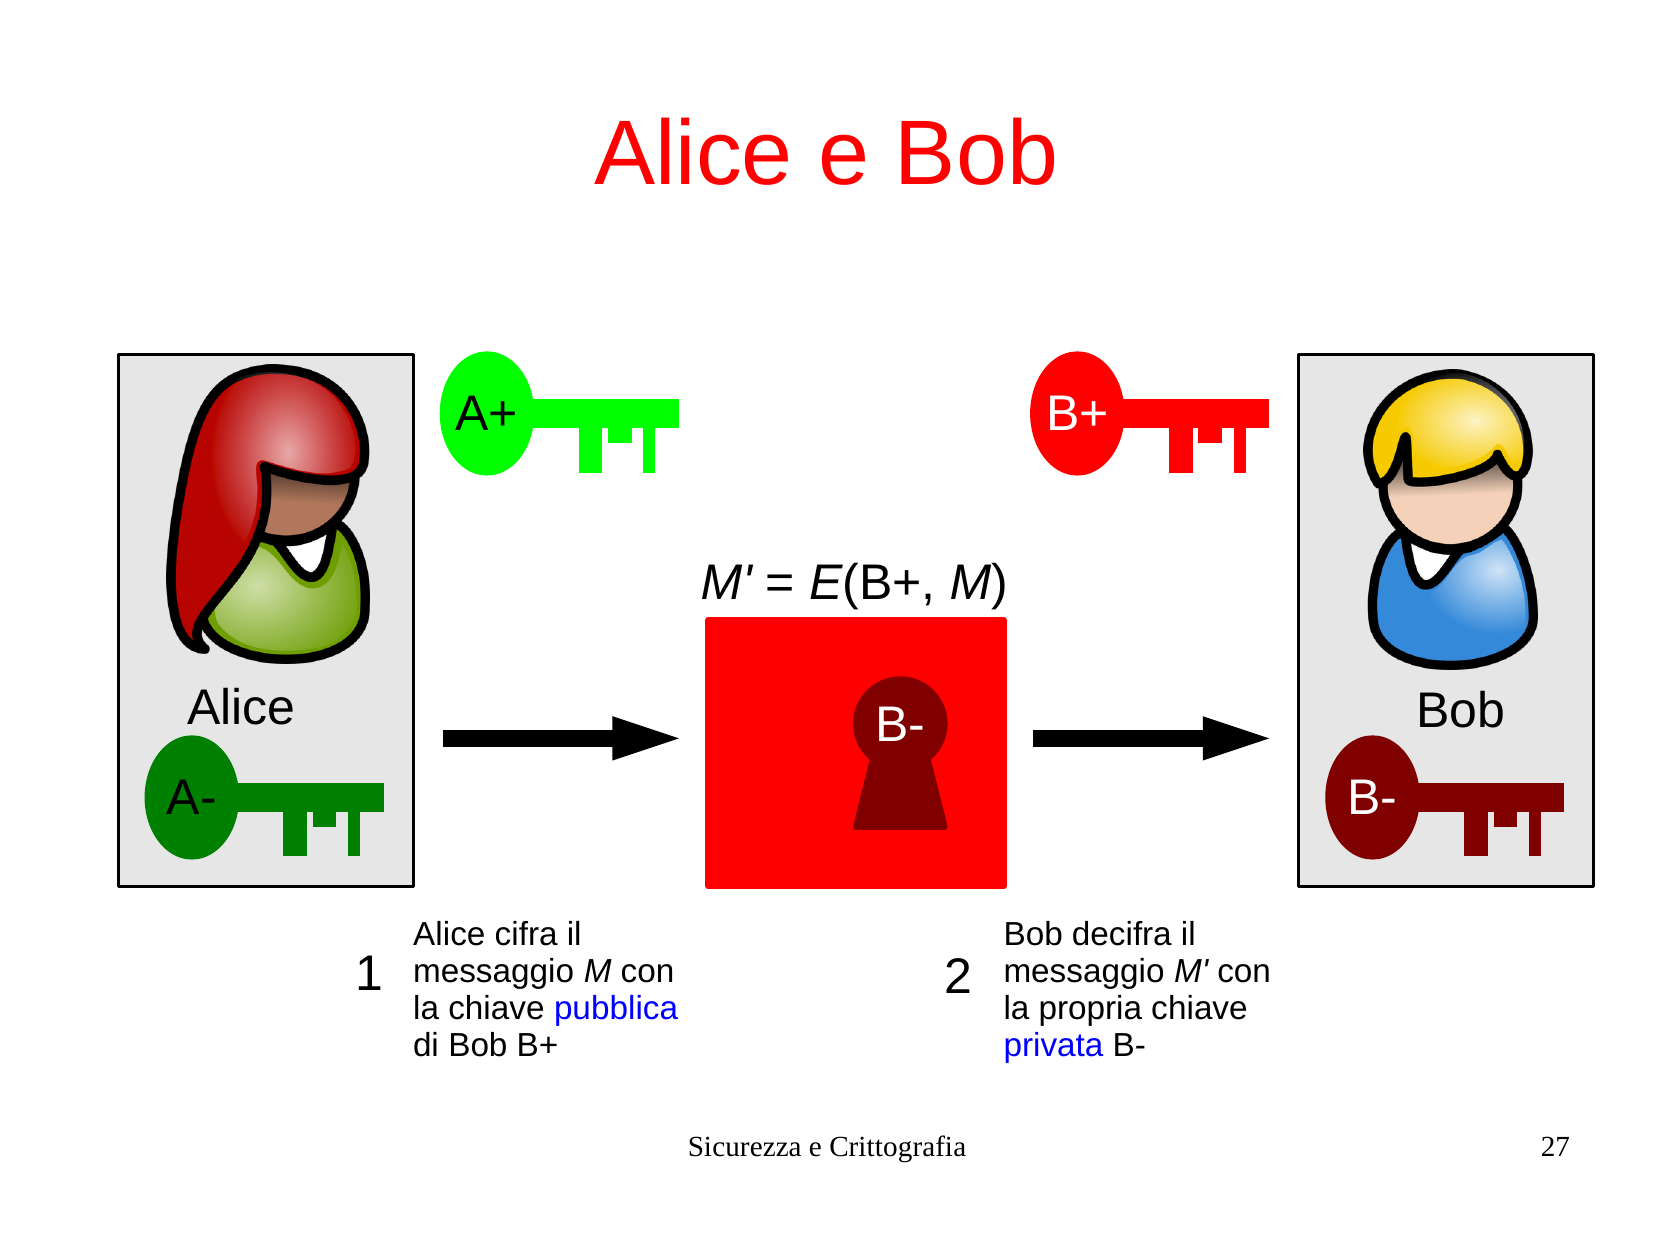

# Alice e Bob
A+
B+
M' = E(B+, M)
Alice
B-
Bob
A-
B-
Alice cifra il messaggio M con la chiave pubblica di Bob B+
Bob decifra il messaggio M' con la propria chiave privata B-
1
2
Sicurezza e Crittografia
27